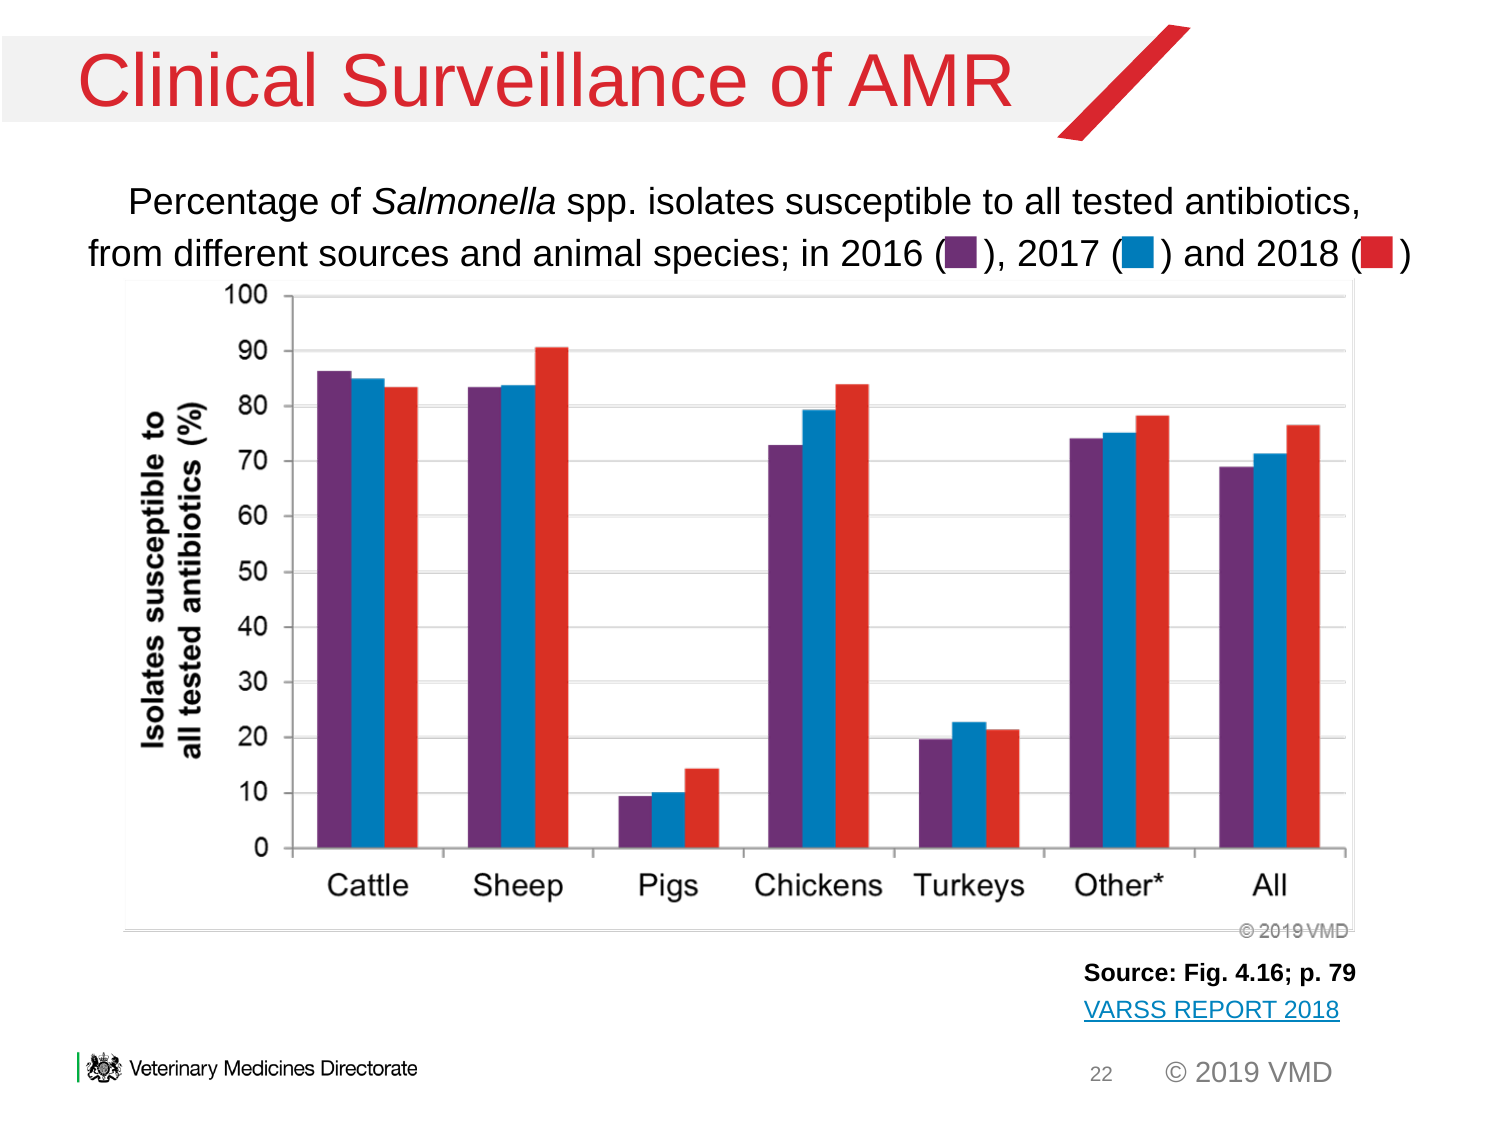

# Clinical Surveillance of AMR
Percentage of Salmonella spp. isolates susceptible to all tested antibiotics,
from different sources and animal species; in 2016 (), 2017 () and 2018 ()
Source: Fig. 4.16; p. 79
VARSS REPORT 2018